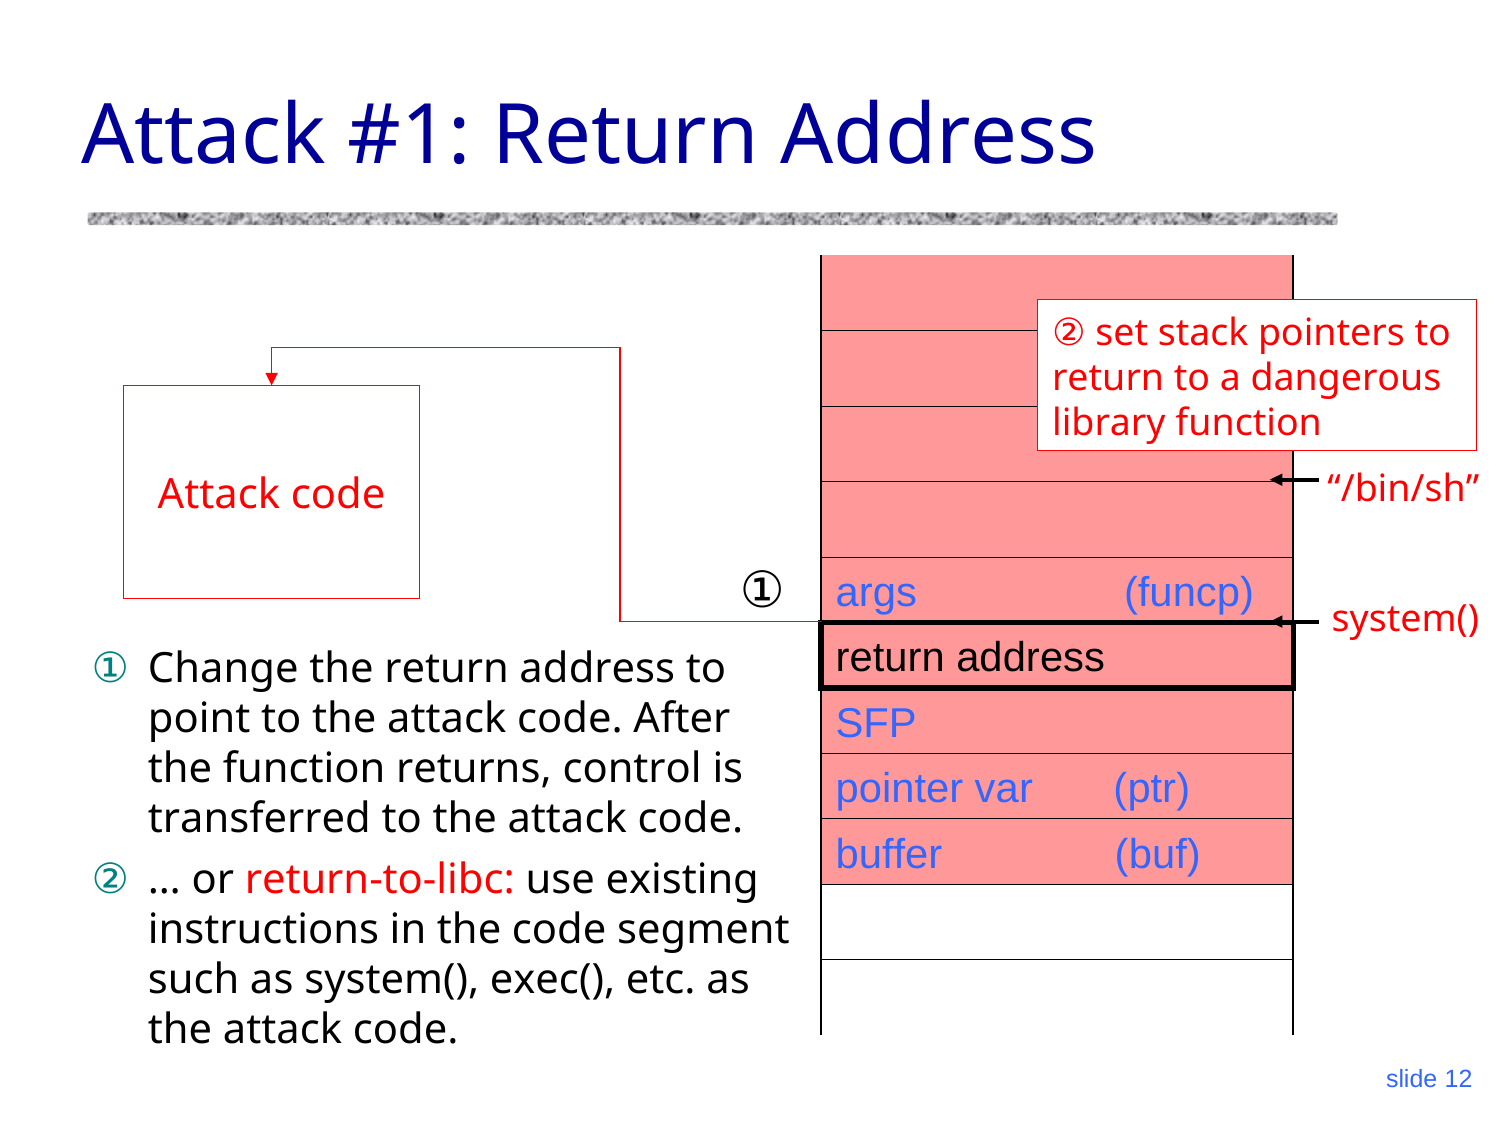

# Attack #1: Return Address
| |
| --- |
| |
| |
| |
| args (funcp) |
| return address |
| SFP |
| pointer var (ptr) |
| buffer (buf) |
| |
| |
② set stack pointers to return to a dangerous library function
Attack code
“/bin/sh”
①
system()
Change the return address to point to the attack code. After the function returns, control is transferred to the attack code.
… or return-to-libc: use existing instructions in the code segment such as system(), exec(), etc. as the attack code.
slide